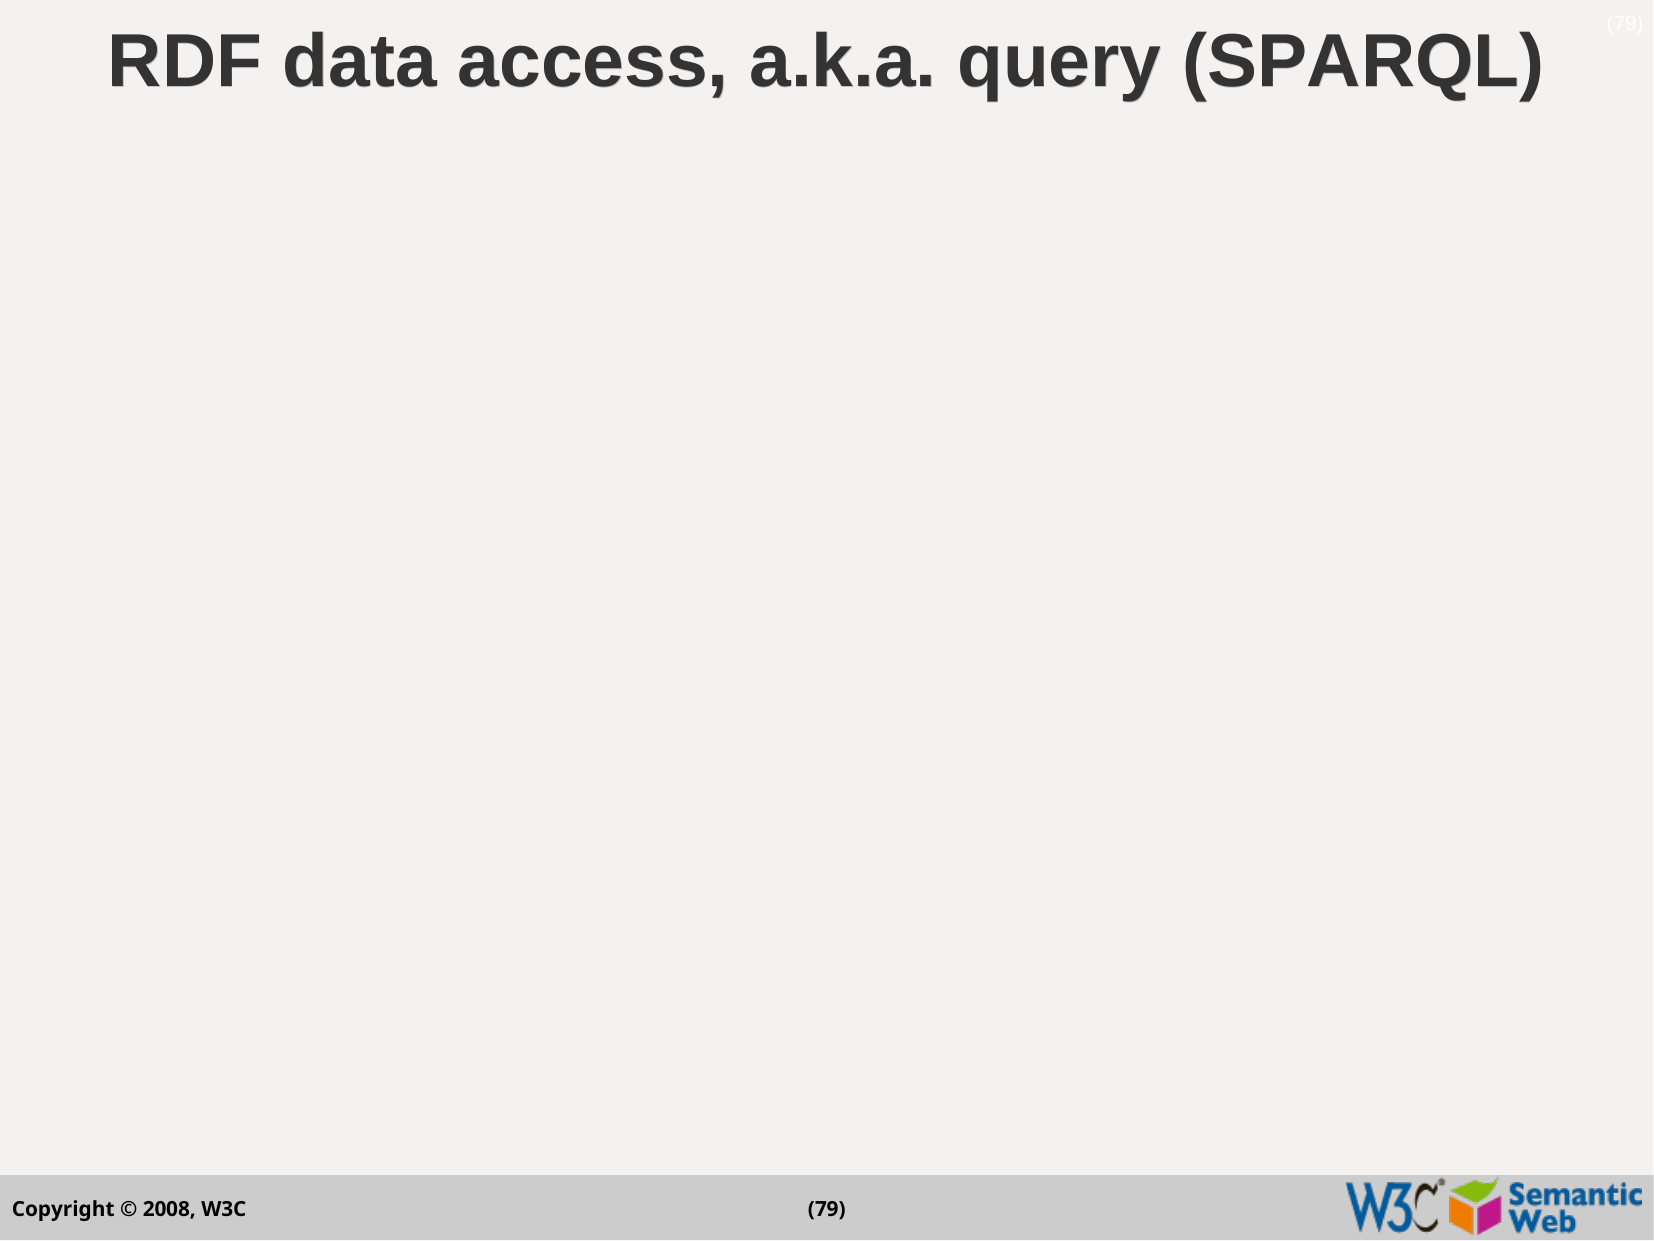

# RDF data access, a.k.a. query (SPARQL)